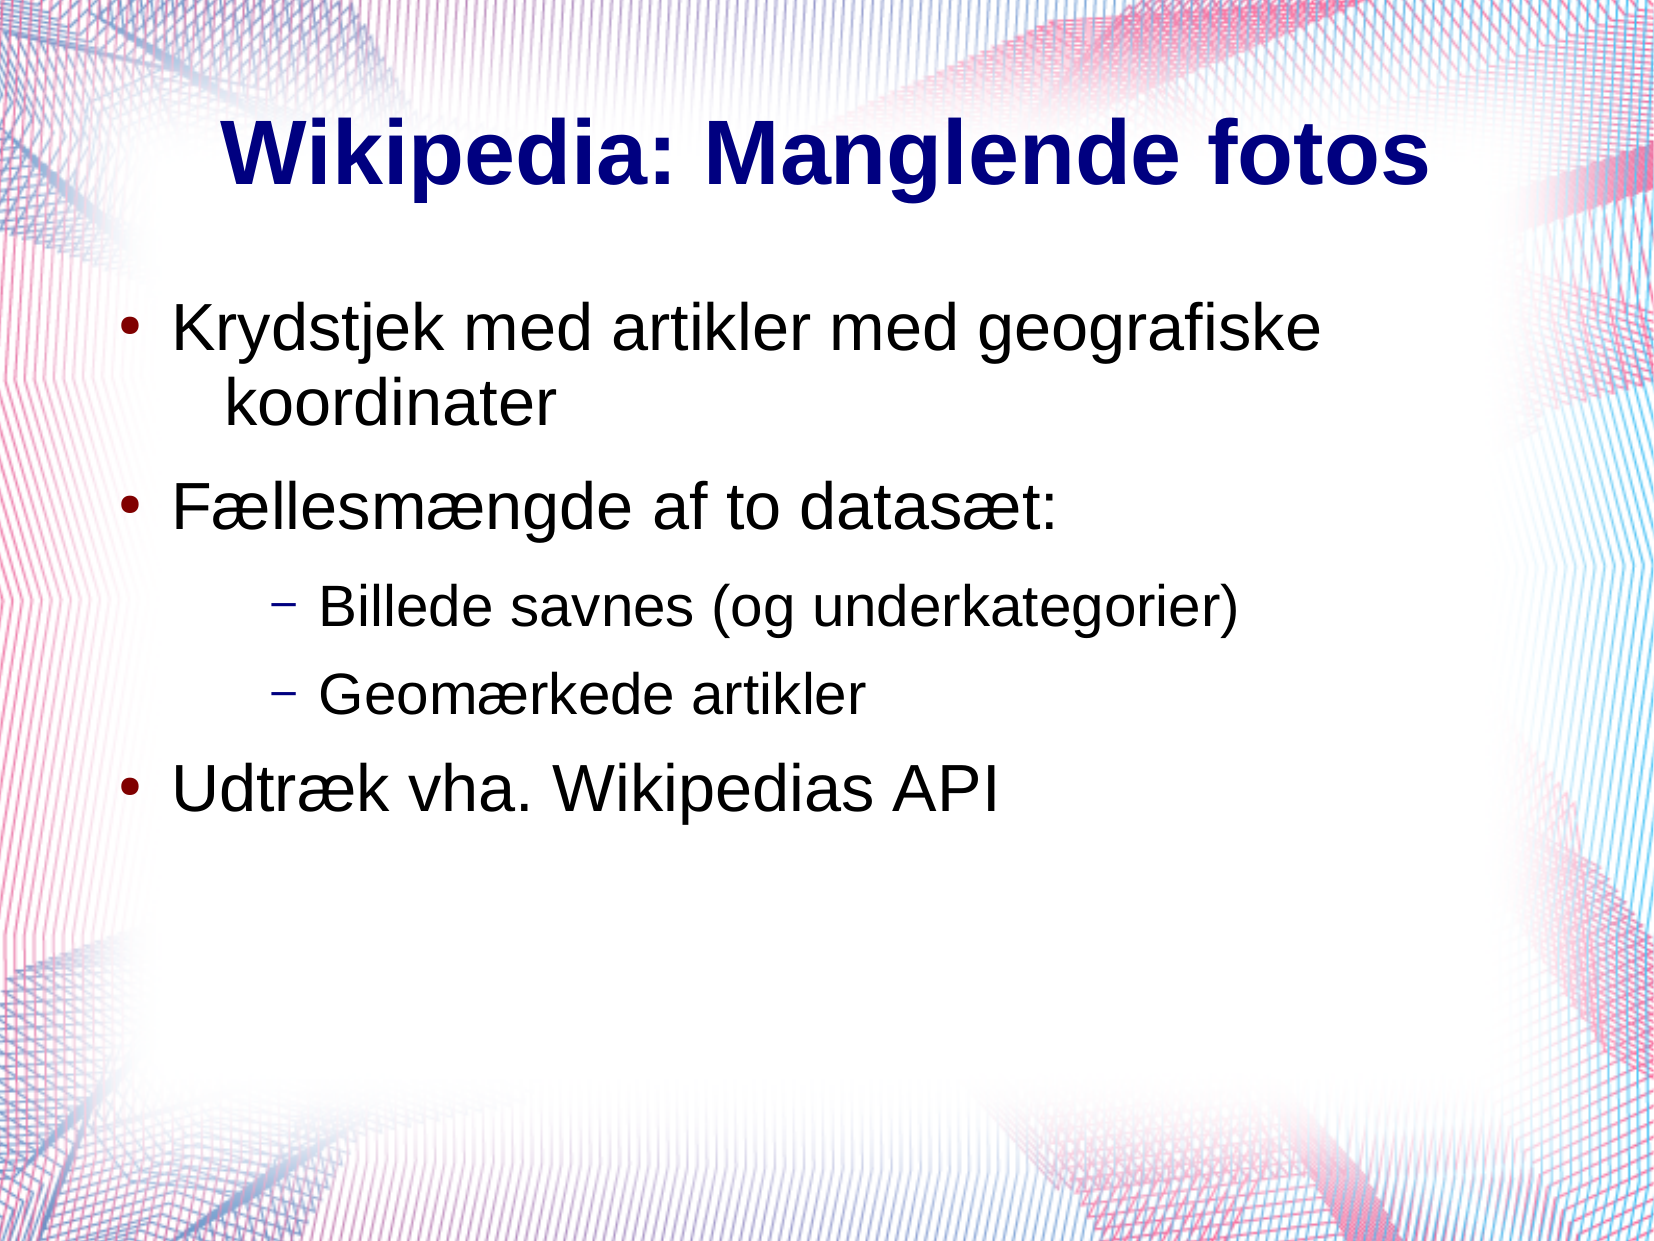

# Wikipedia: Manglende fotos
Krydstjek med artikler med geografiske koordinater
Fællesmængde af to datasæt:
Billede savnes (og underkategorier)
Geomærkede artikler
Udtræk vha. Wikipedias API